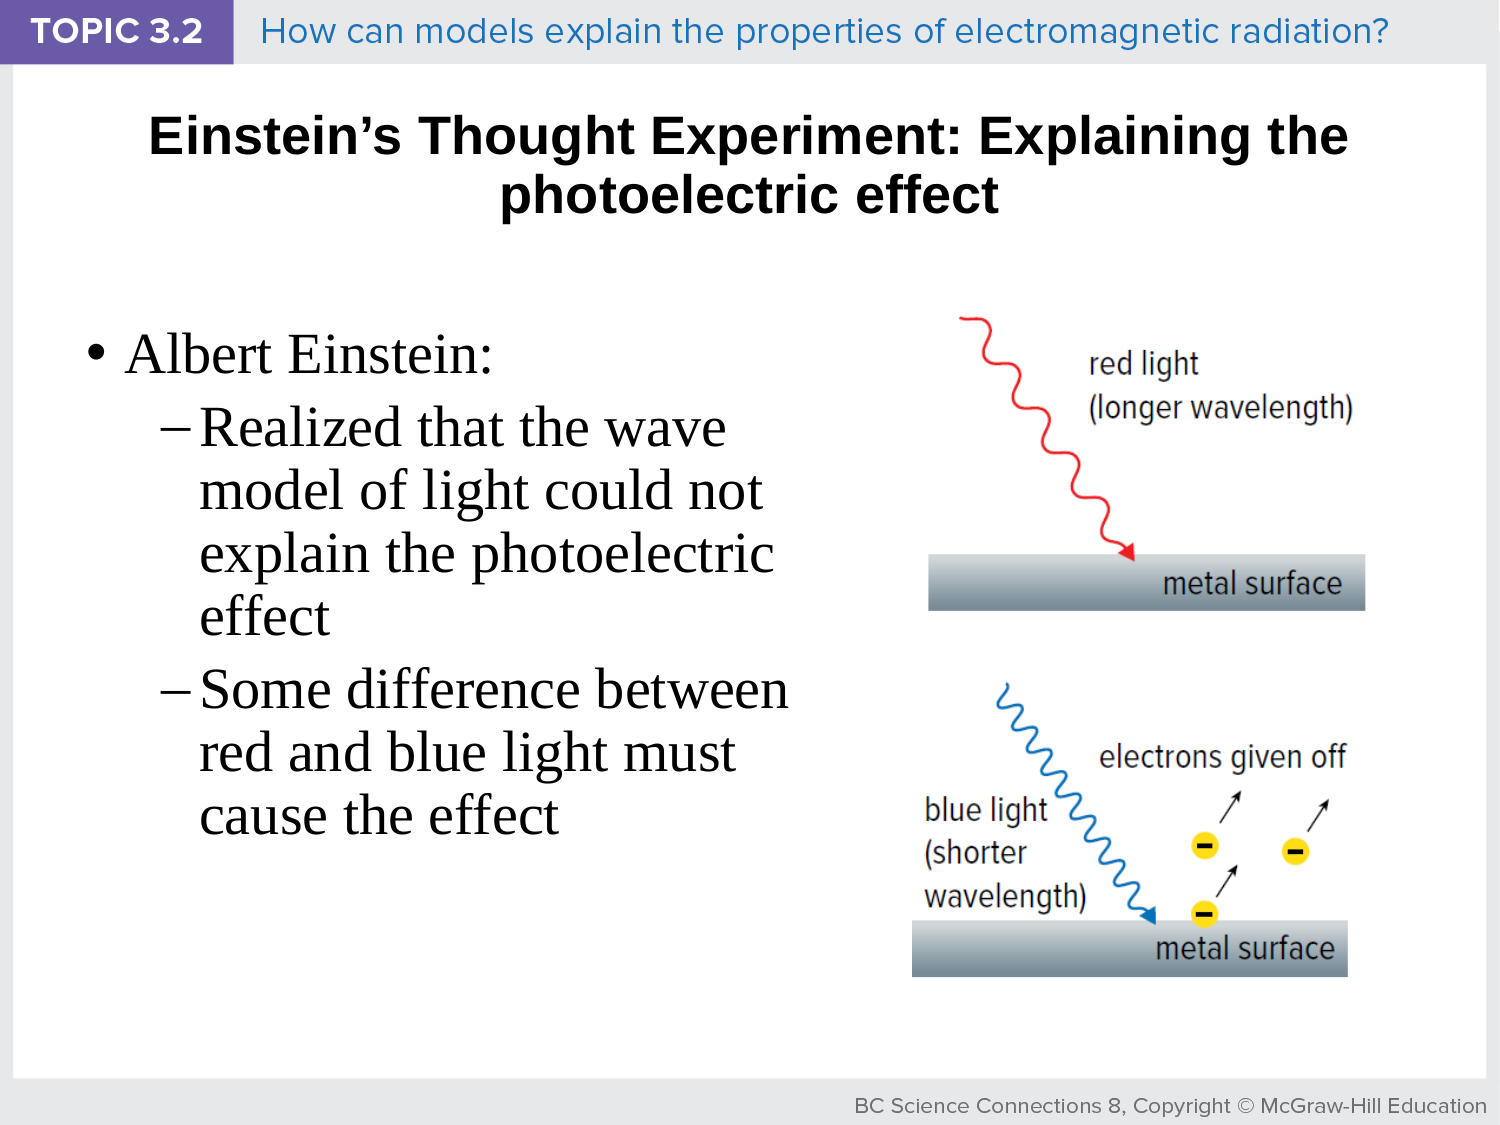

# Einstein’s Thought Experiment: Explaining the photoelectric effect
Albert Einstein:
Realized that the wave model of light could not explain the photoelectric effect
Some difference between red and blue light must cause the effect